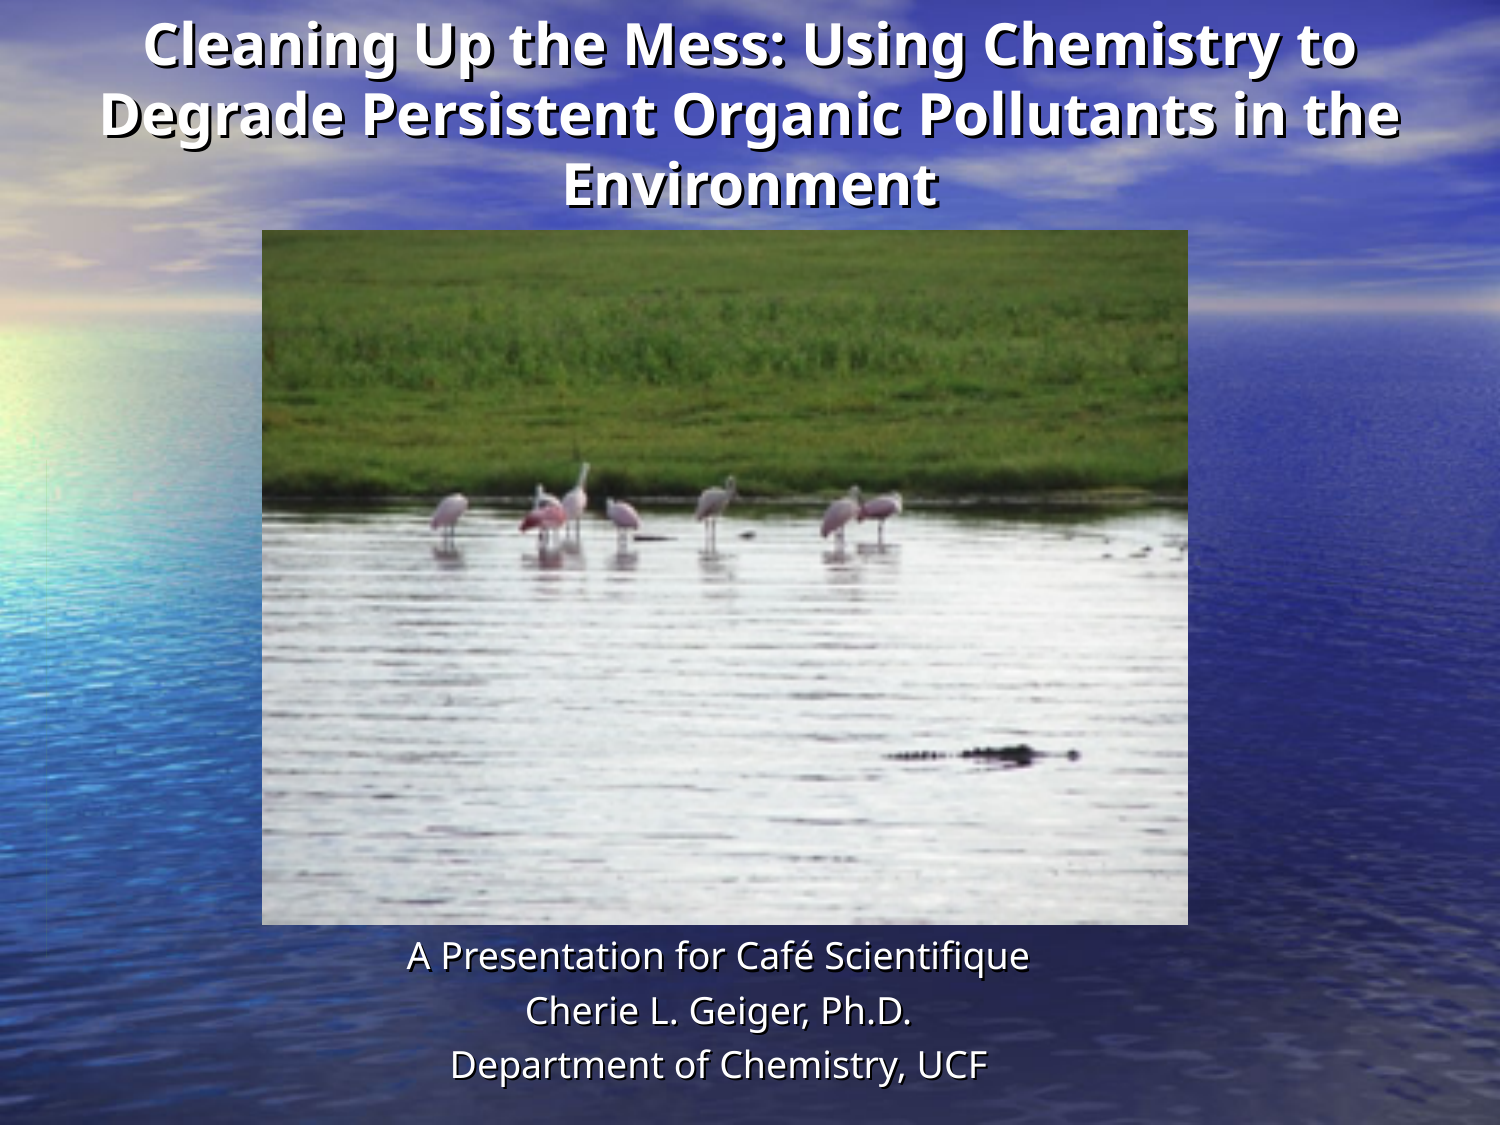

# Cleaning Up the Mess: Using Chemistry to Degrade Persistent Organic Pollutants in the Environment
| |
| --- |
A Presentation for Café Scientifique
Cherie L. Geiger, Ph.D.
Department of Chemistry, UCF